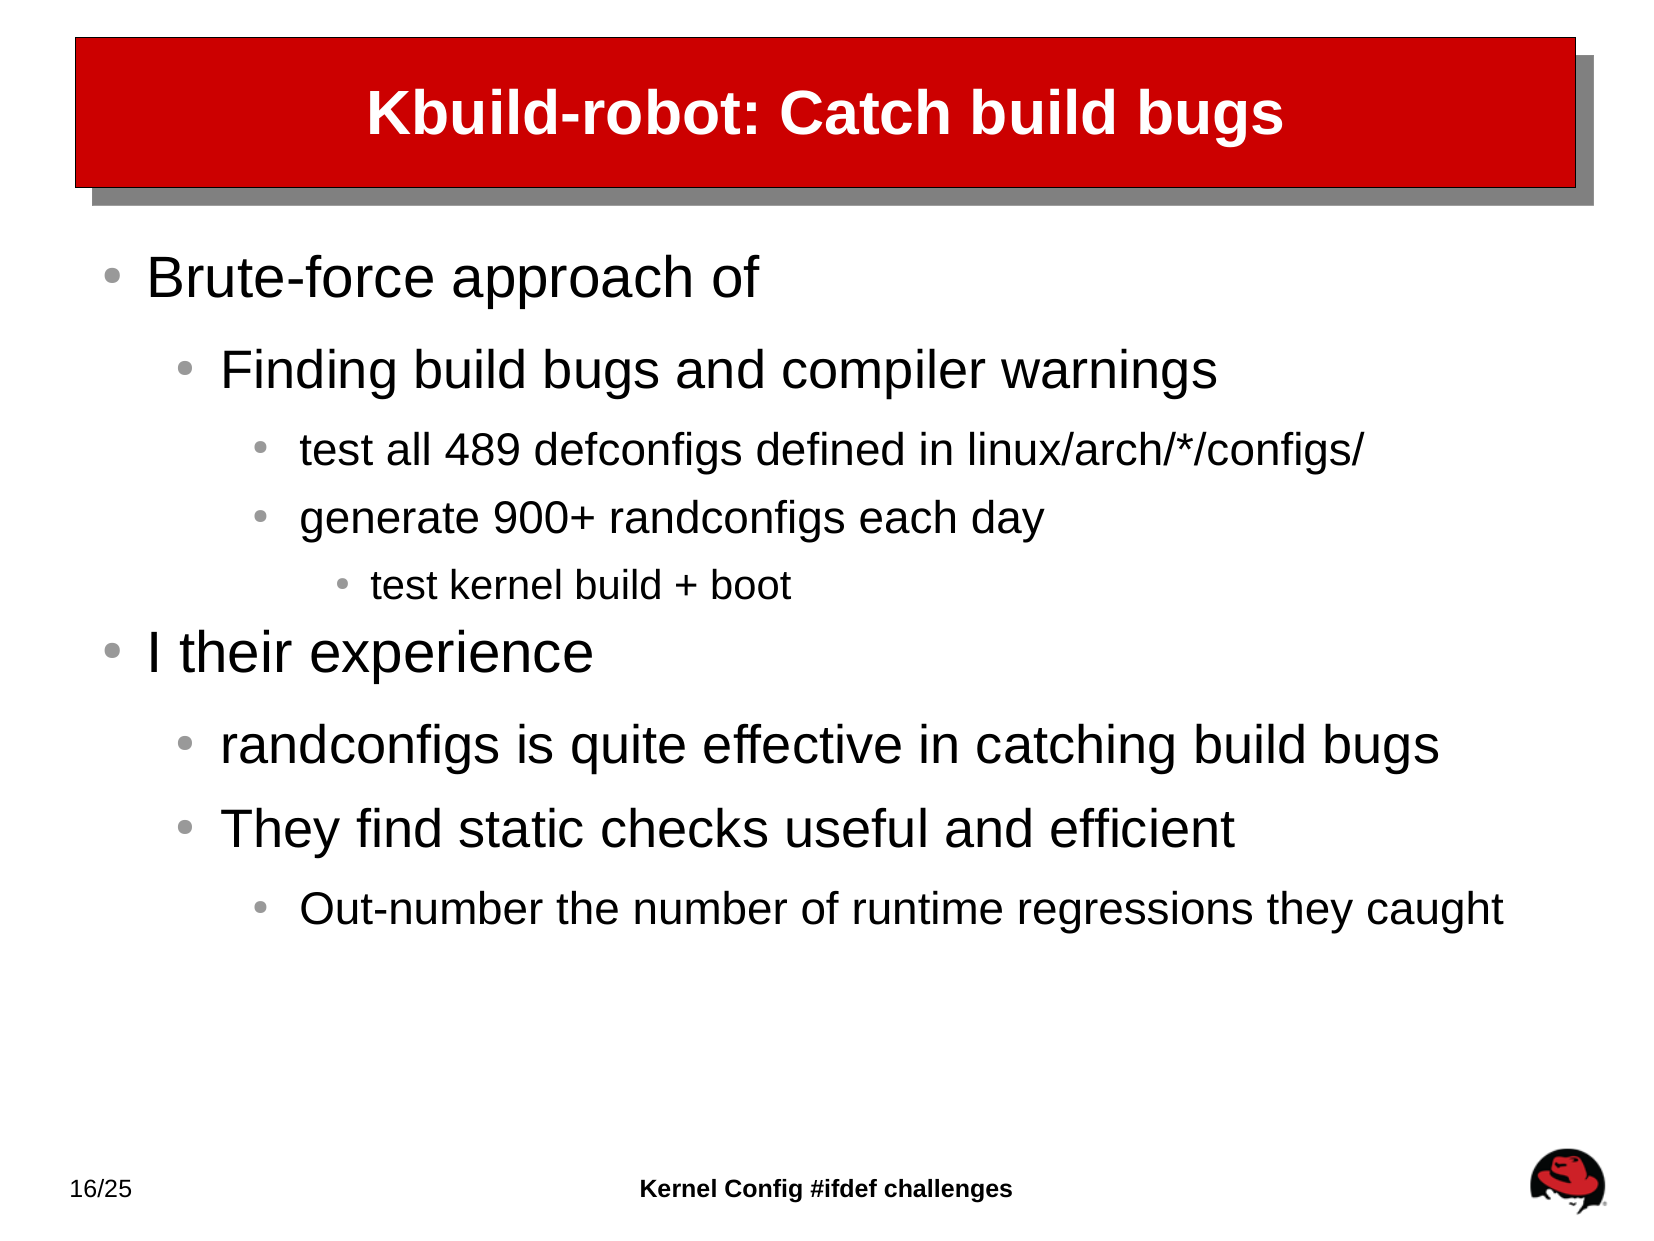

# Kbuild-robot: Catch build bugs
Brute-force approach of
Finding build bugs and compiler warnings
test all 489 defconfigs defined in linux/arch/*/configs/
generate 900+ randconfigs each day
test kernel build + boot
I their experience
randconfigs is quite effective in catching build bugs
They find static checks useful and efficient
Out-number the number of runtime regressions they caught